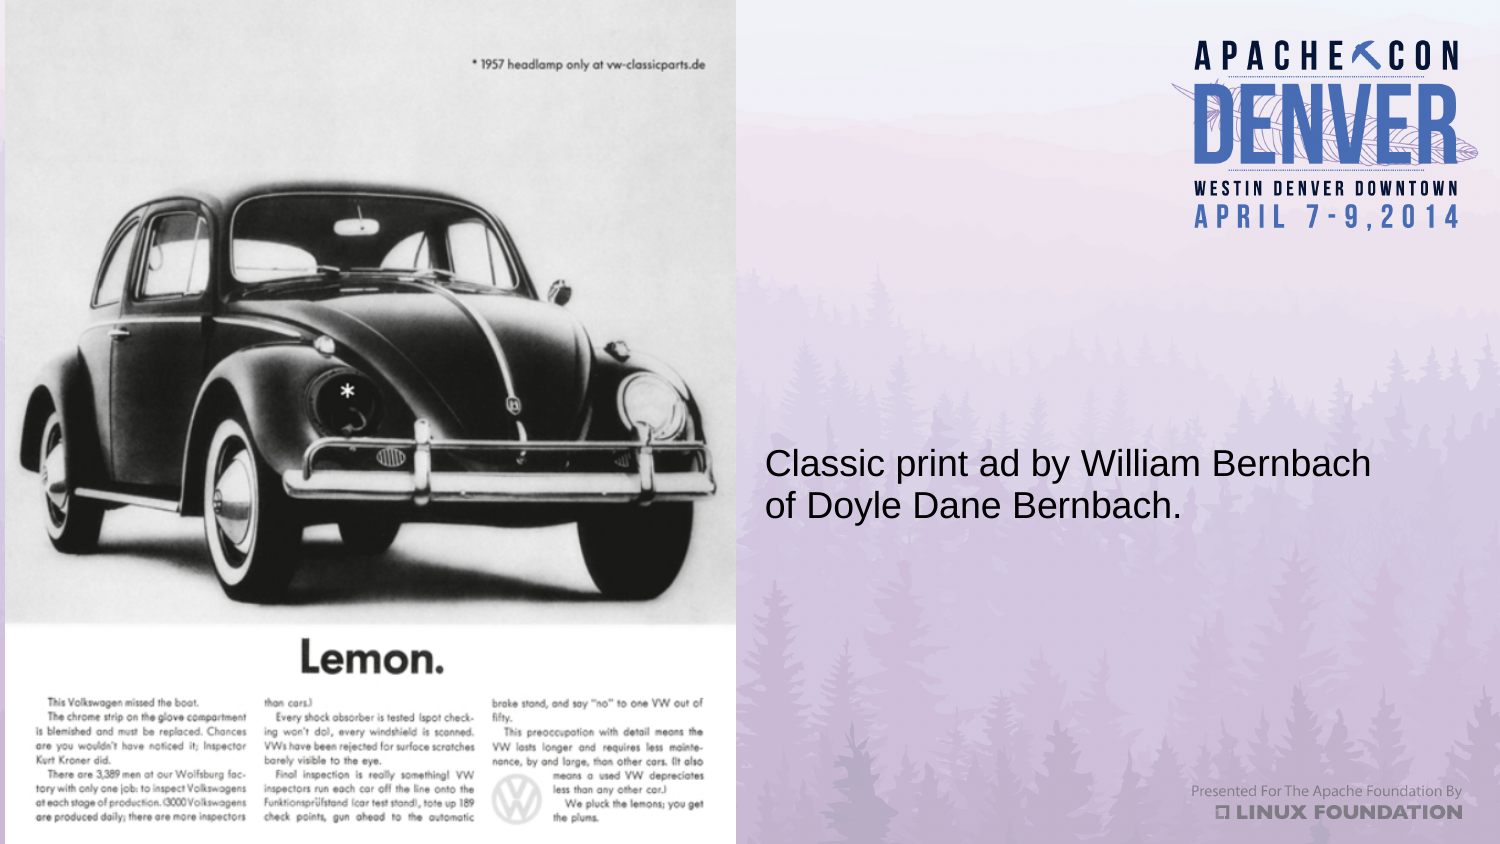

Classic print ad by William Bernbach
of Doyle Dane Bernbach.